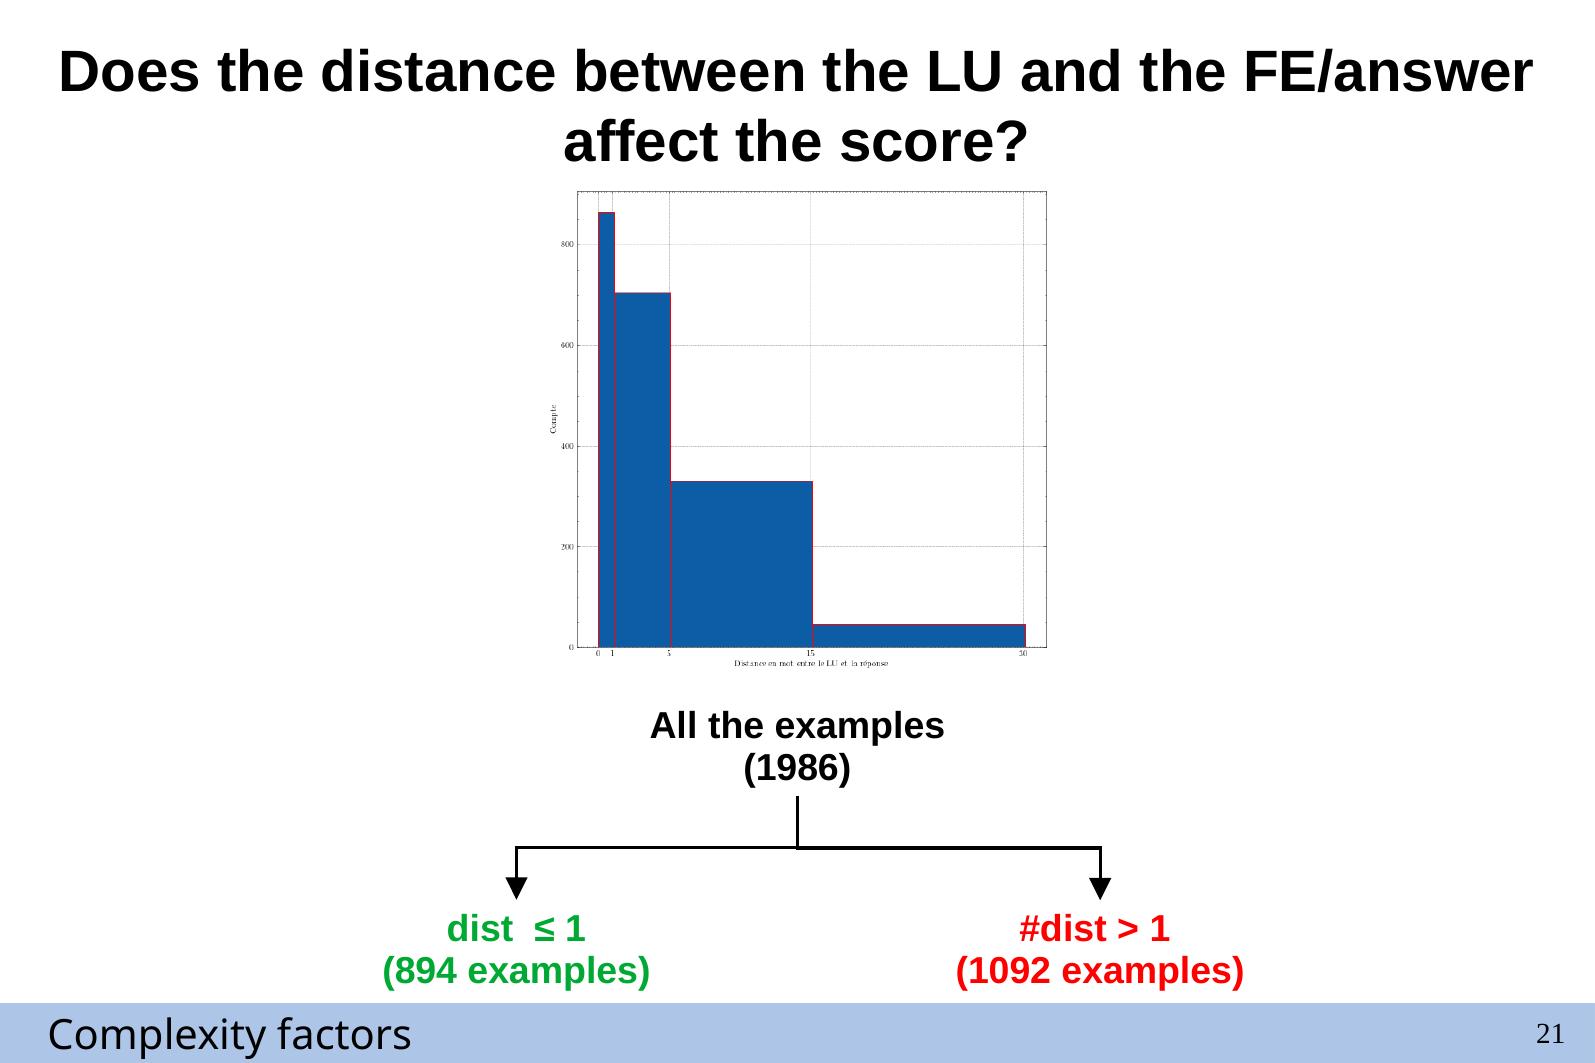

Does the distance between the LU and the FE/answer affect the score?
All the examples
(1986)
dist ≤ 1
(894 examples)
#dist > 1
(1092 examples)
# Complexity factors